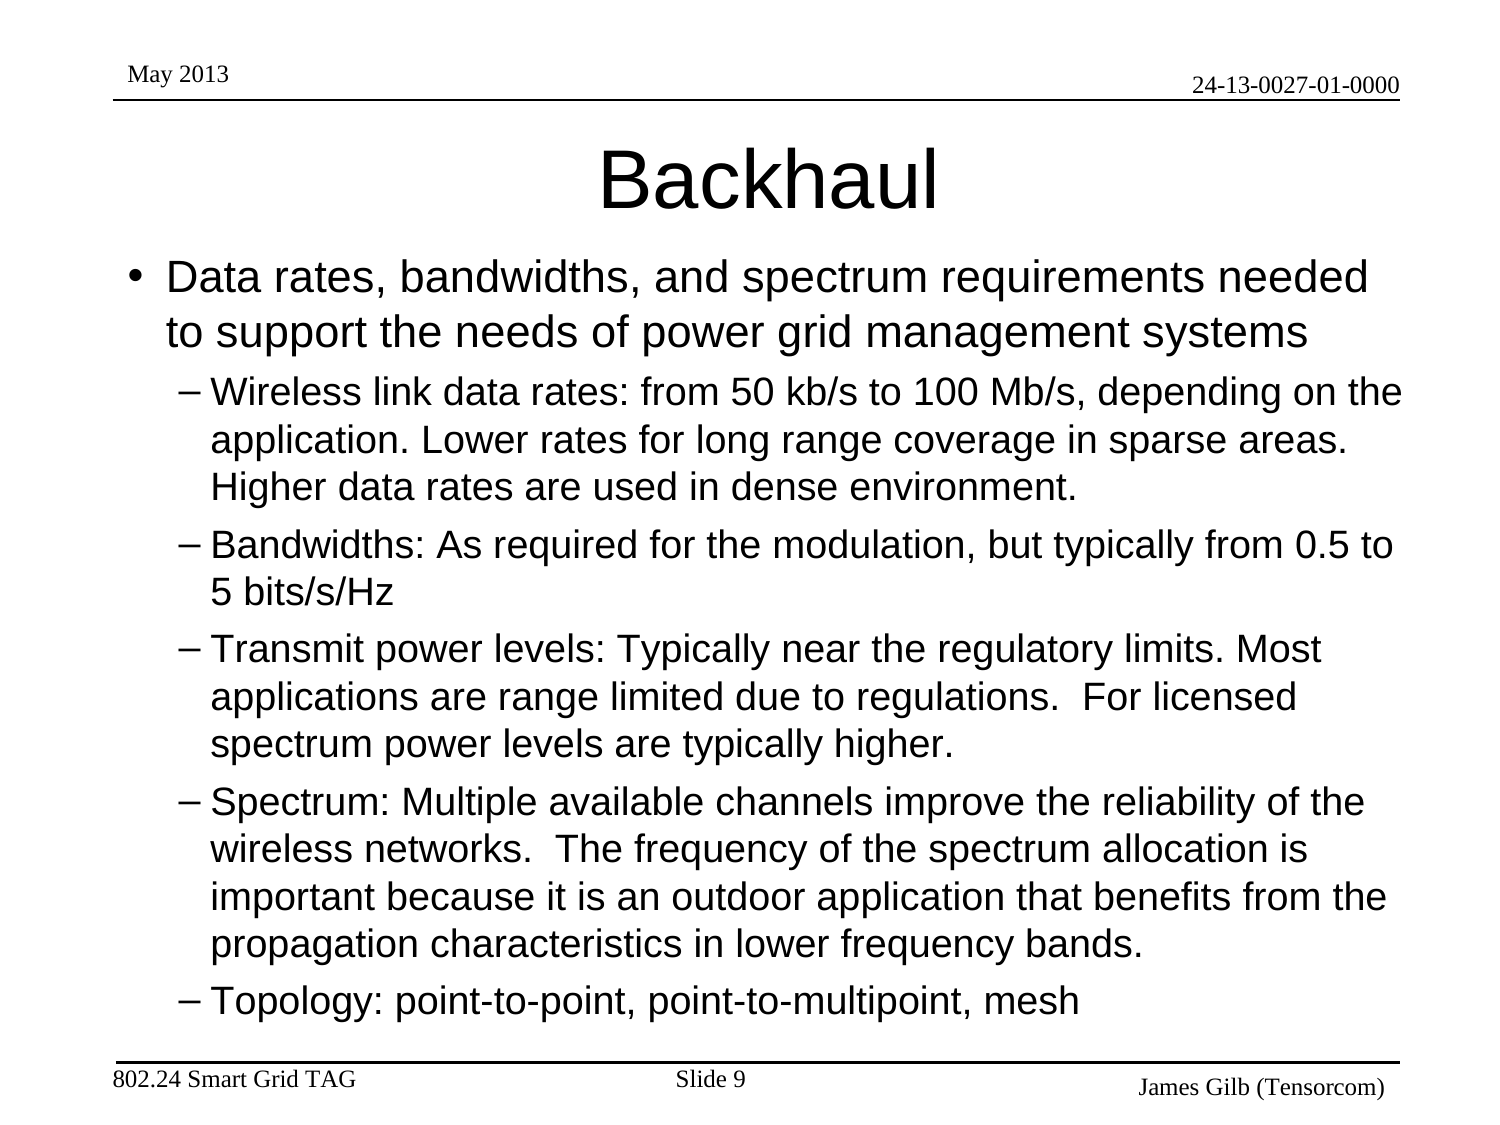

# Backhaul
Data rates, bandwidths, and spectrum requirements needed to support the needs of power grid management systems
Wireless link data rates: from 50 kb/s to 100 Mb/s, depending on the application. Lower rates for long range coverage in sparse areas. Higher data rates are used in dense environment.
Bandwidths: As required for the modulation, but typically from 0.5 to 5 bits/s/Hz
Transmit power levels: Typically near the regulatory limits. Most applications are range limited due to regulations. For licensed spectrum power levels are typically higher.
Spectrum: Multiple available channels improve the reliability of the wireless networks. The frequency of the spectrum allocation is important because it is an outdoor application that benefits from the propagation characteristics in lower frequency bands.
Topology: point-to-point, point-to-multipoint, mesh
9